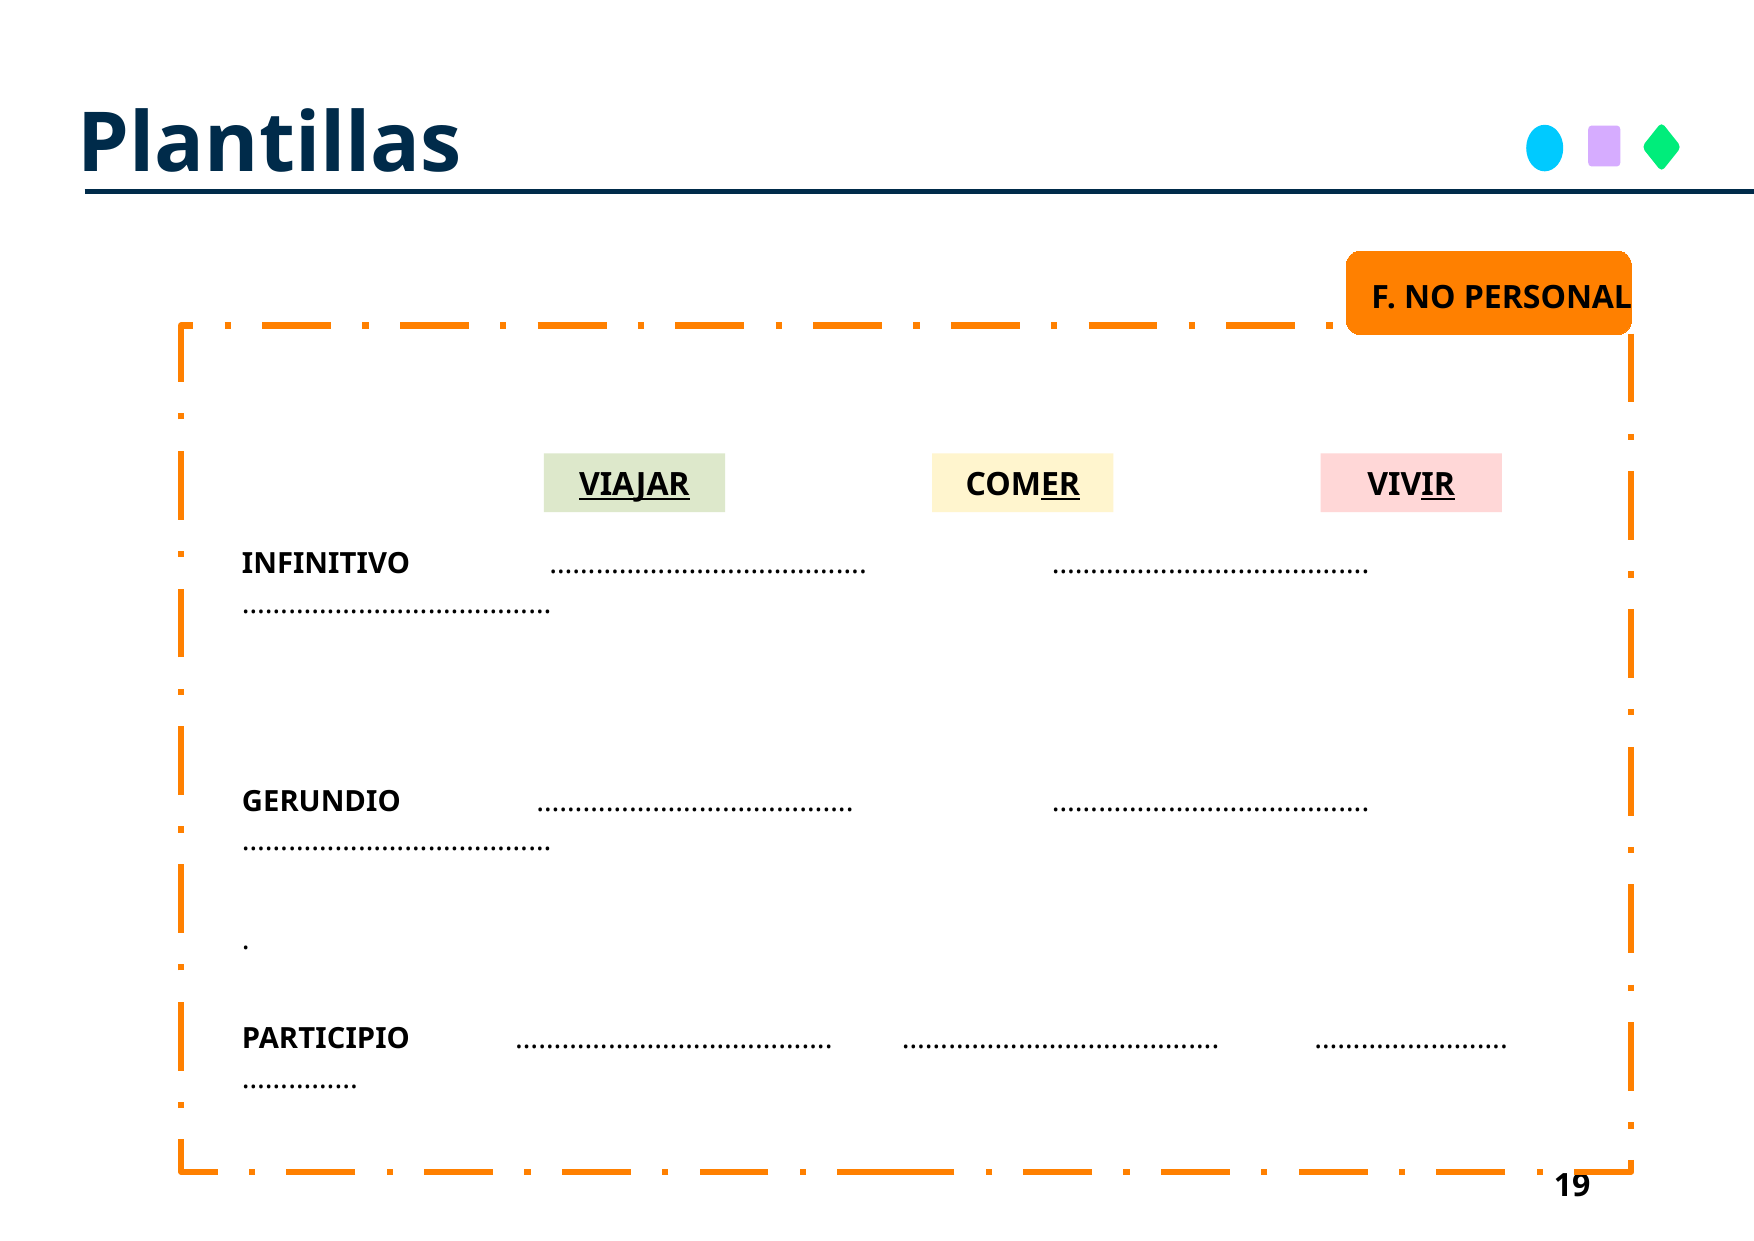

# Plantillas
F. NO PERSONAL
VIAJAR
COMER
VIVIR
INFINITIVO	 …………………….…………….	 …………………….…………….	 …………………….……………
GERUNDIO …………………….…………….	 …………………….…………….	 …………………….……………
.
PARTICIPIO …………………….…………….	 …………………….…………….	 …………………….…………...